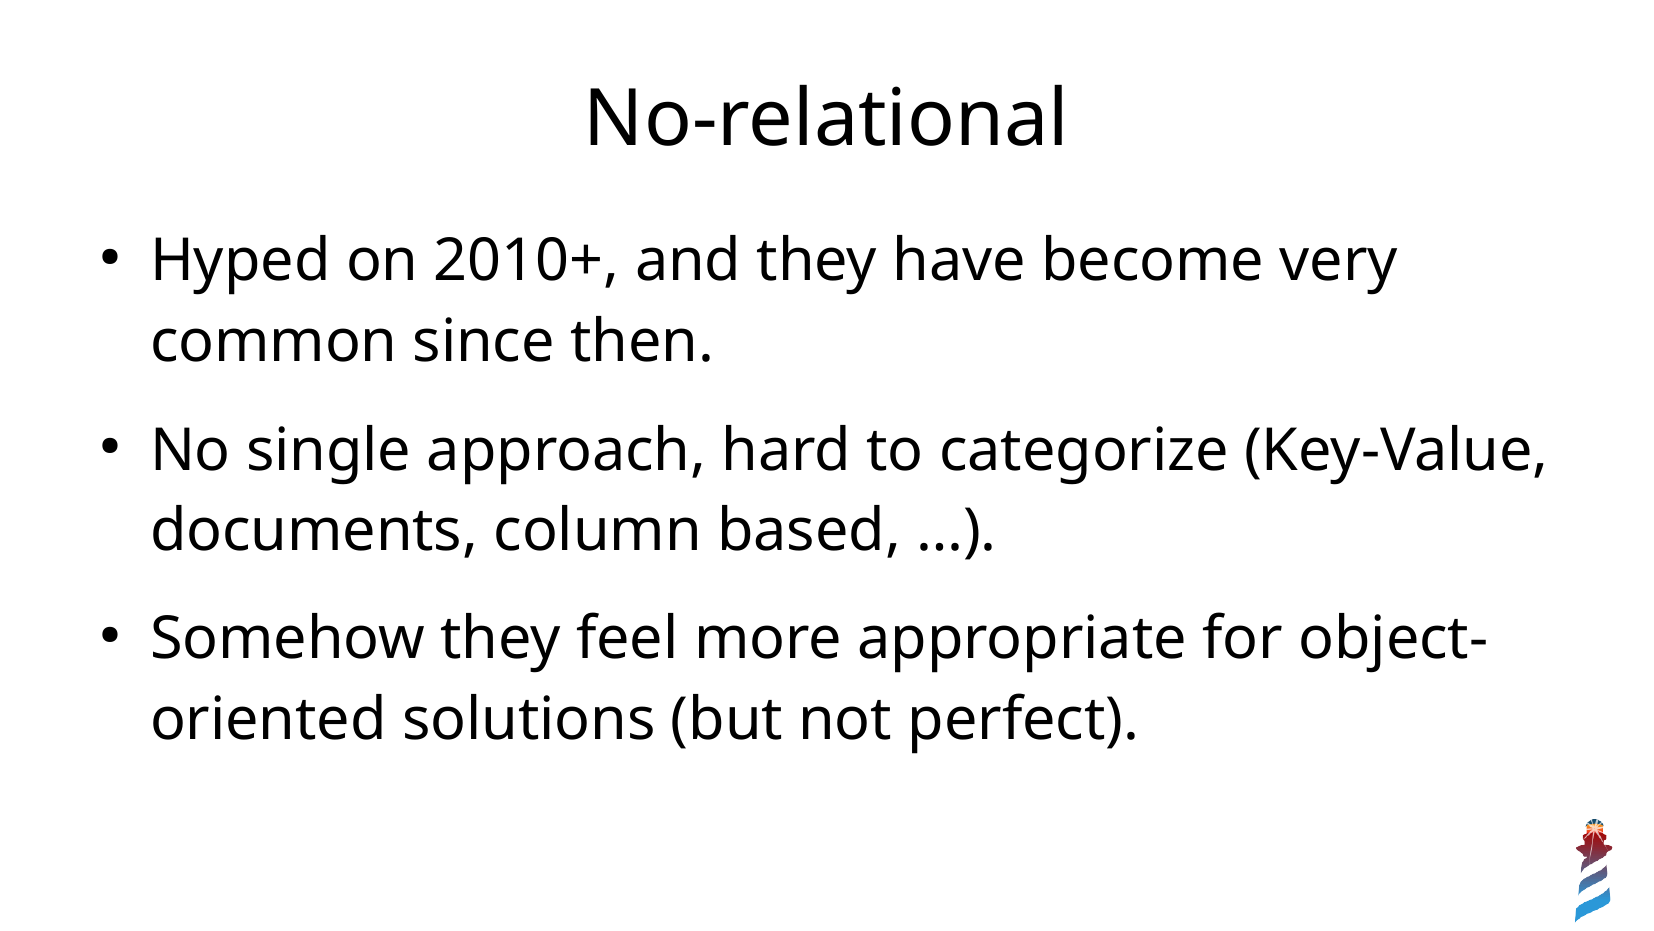

# No-relational
Hyped on 2010+, and they have become very common since then.
No single approach, hard to categorize (Key-Value, documents, column based, …).
Somehow they feel more appropriate for object-oriented solutions (but not perfect).